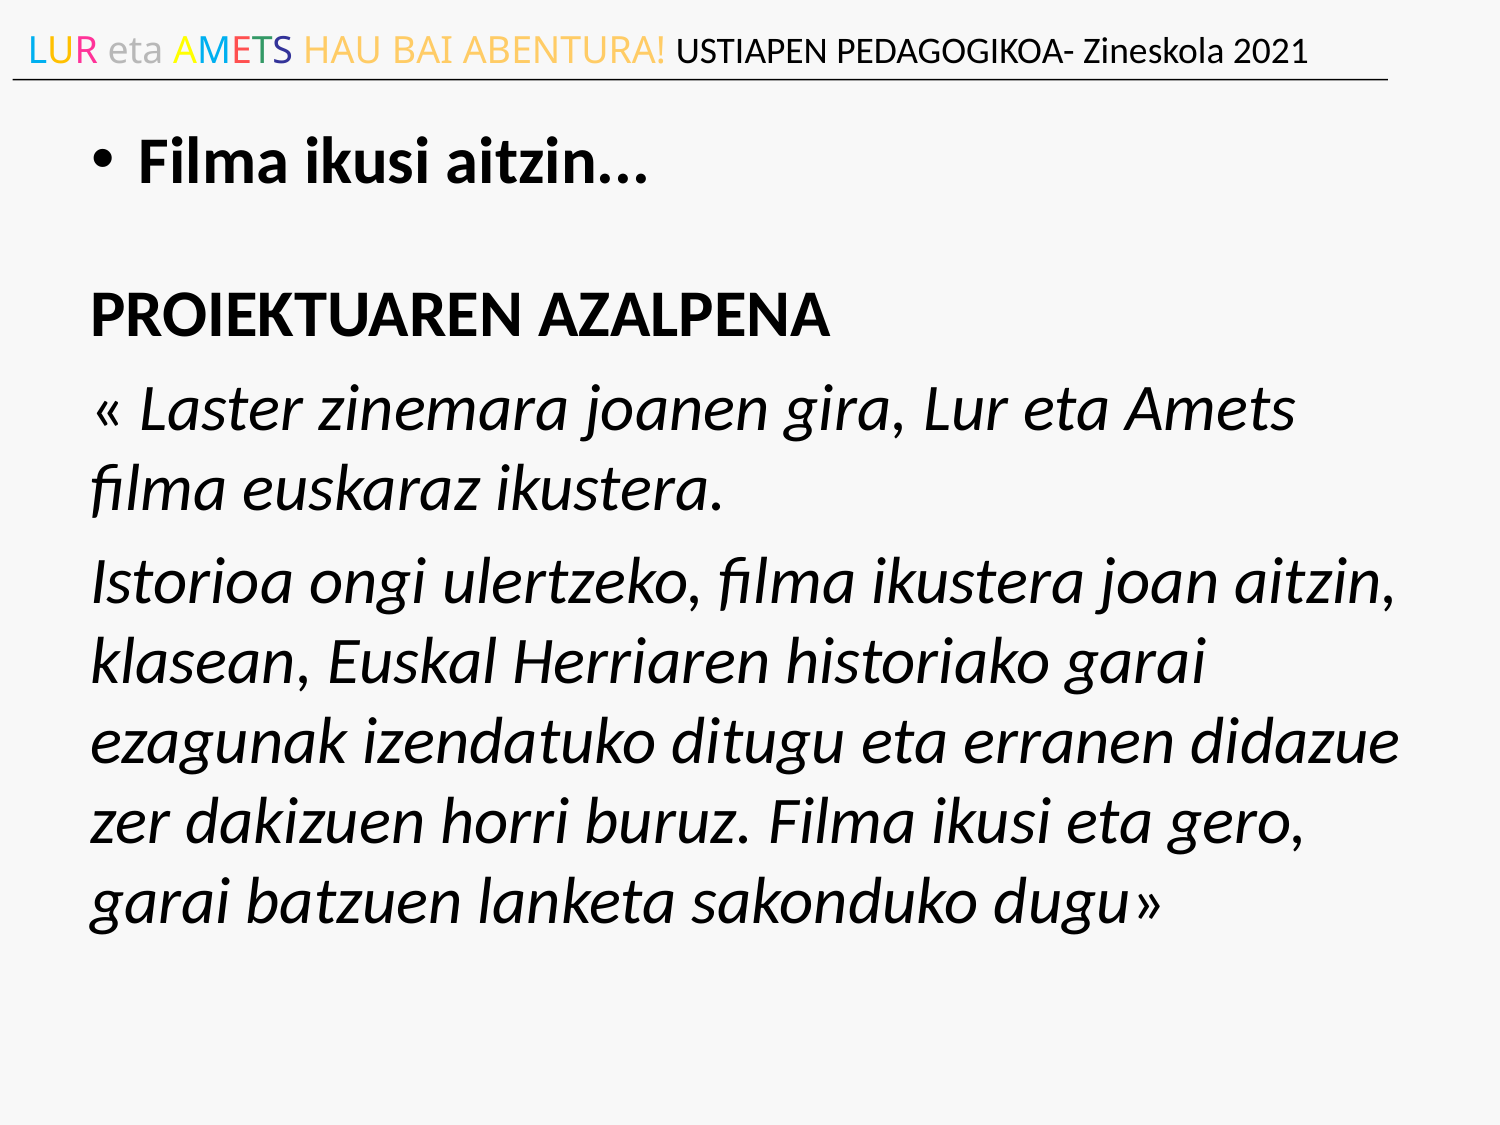

LUR eta AMETS HAU BAI ABENTURA! USTIAPEN PEDAGOGIKOA- Zineskola 2021
Filma ikusi aitzin...
# PROIEKTUAREN AZALPENA
« Laster zinemara joanen gira, Lur eta Amets filma euskaraz ikustera.
Istorioa ongi ulertzeko, filma ikustera joan aitzin, klasean, Euskal Herriaren historiako garai ezagunak izendatuko ditugu eta erranen didazue zer dakizuen horri buruz. Filma ikusi eta gero, garai batzuen lanketa sakonduko dugu»